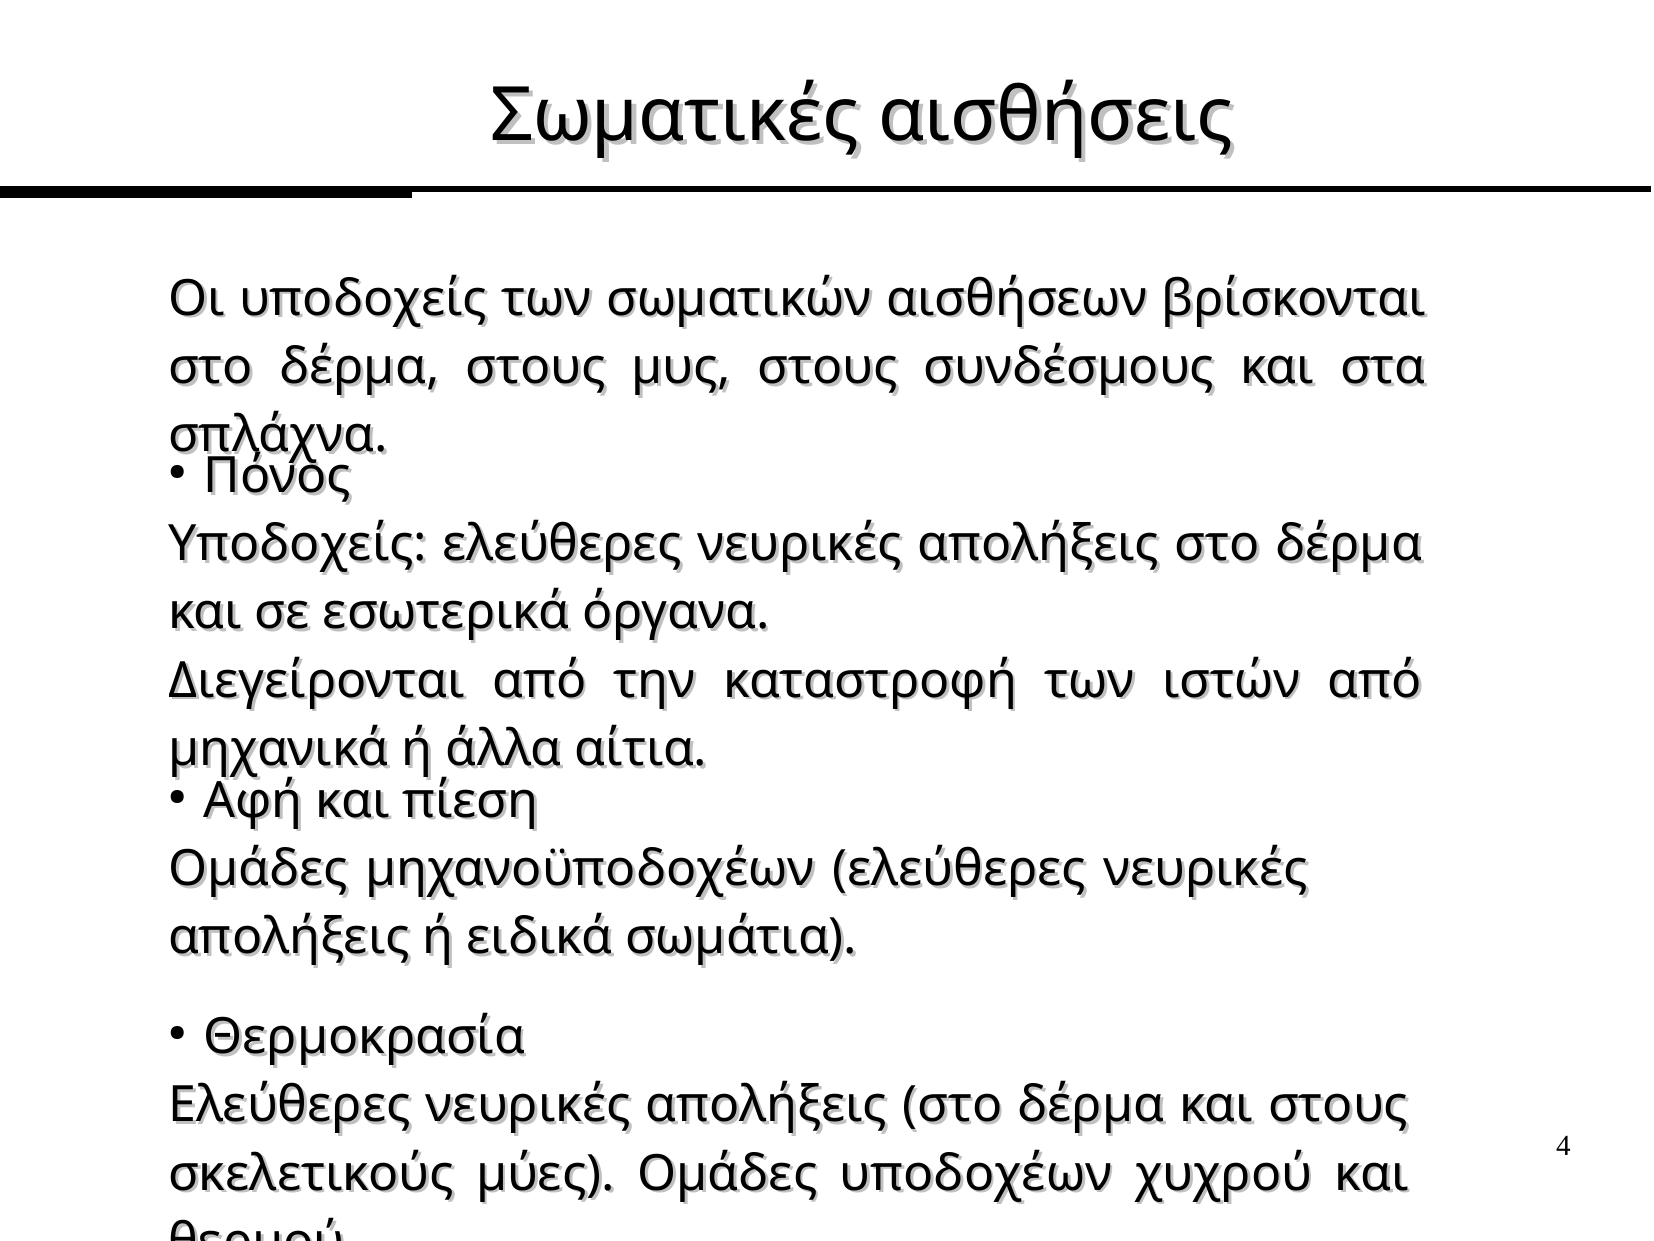

Σωματικές αισθήσεις
Οι υποδοχείς των σωματικών αισθήσεων βρίσκονται στο δέρμα, στους μυς, στους συνδέσμους και στα σπλάχνα.
Πόνος
Υποδοχείς: ελεύθερες νευρικές απολήξεις στο δέρμα και σε εσωτερικά όργανα.
Διεγείρονται από την καταστροφή των ιστών από μηχανικά ή άλλα αίτια.
Αφή και πίεση
Ομάδες μηχανοϋποδοχέων (ελεύθερες νευρικές απολήξεις ή ειδικά σωμάτια).
Θερμοκρασία
Ελεύθερες νευρικές απολήξεις (στο δέρμα και στους σκελετικούς μύες). Ομάδες υποδοχέων χυχρού και θερμού.
4